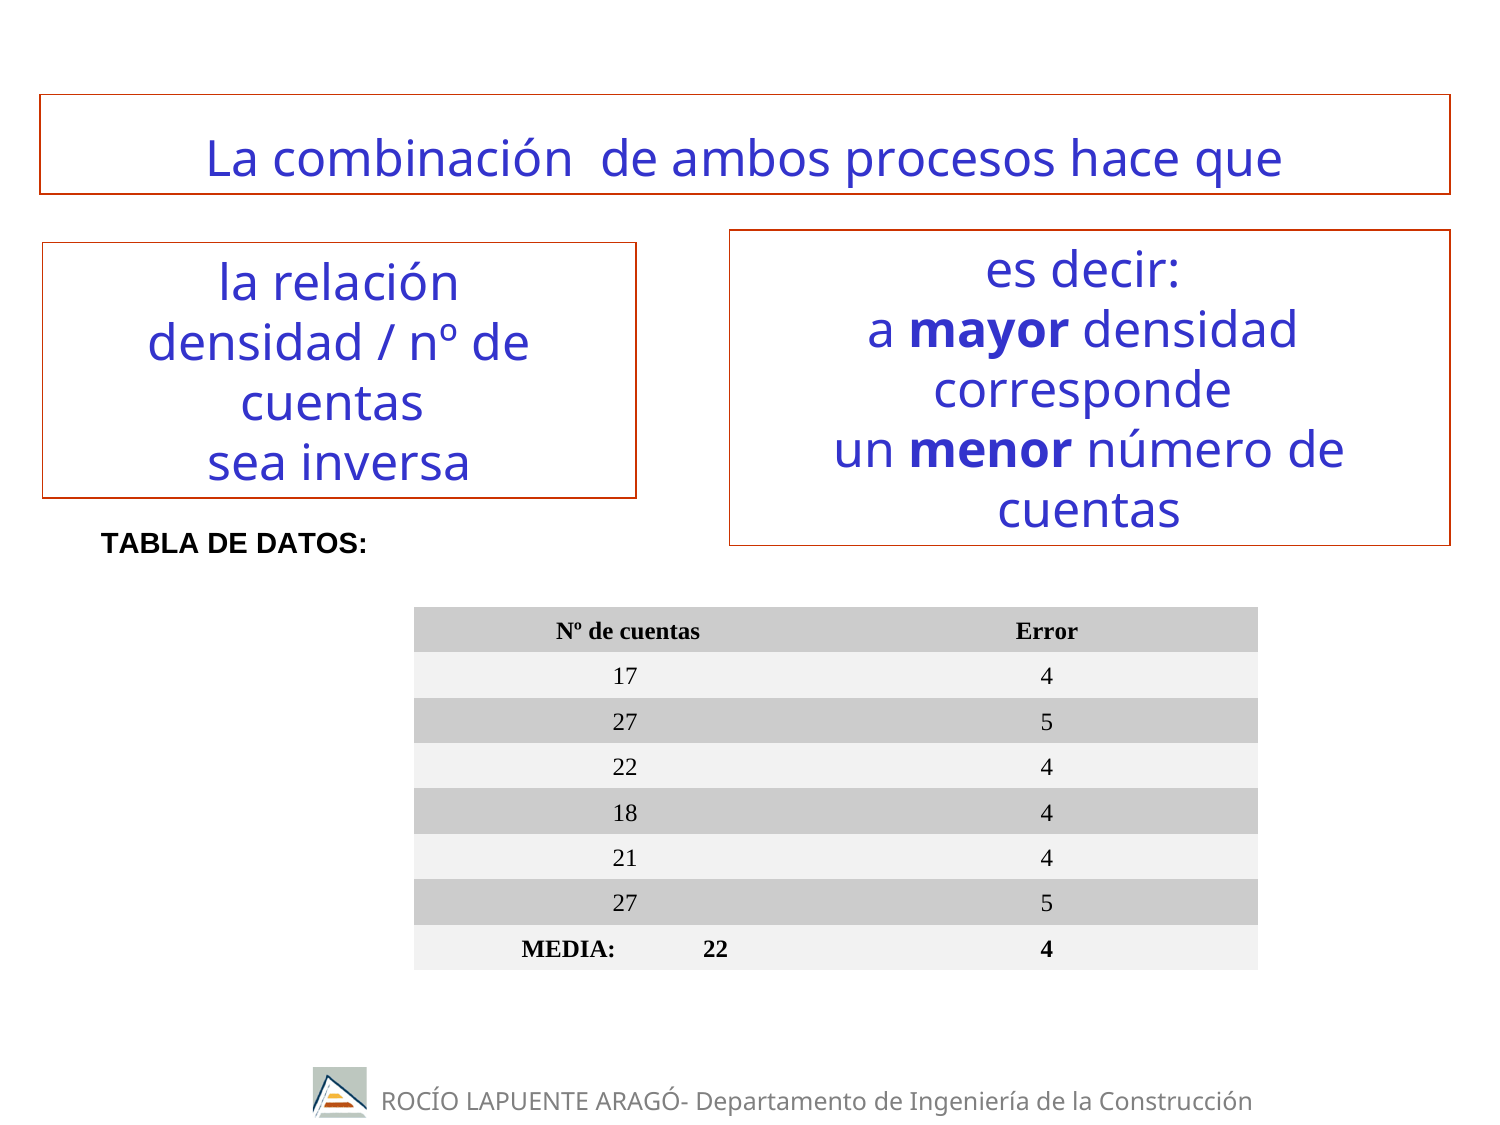

La combinación de ambos procesos hace que
es decir:
a mayor densidad
corresponde
un menor número de cuentas
la relación
densidad / nº de cuentas
sea inversa
TABLA DE DATOS:
| Nº de cuentas | Error |
| --- | --- |
| 17 | 4 |
| 27 | 5 |
| 22 | 4 |
| 18 | 4 |
| 21 | 4 |
| 27 | 5 |
| MEDIA: 22 | 4 |